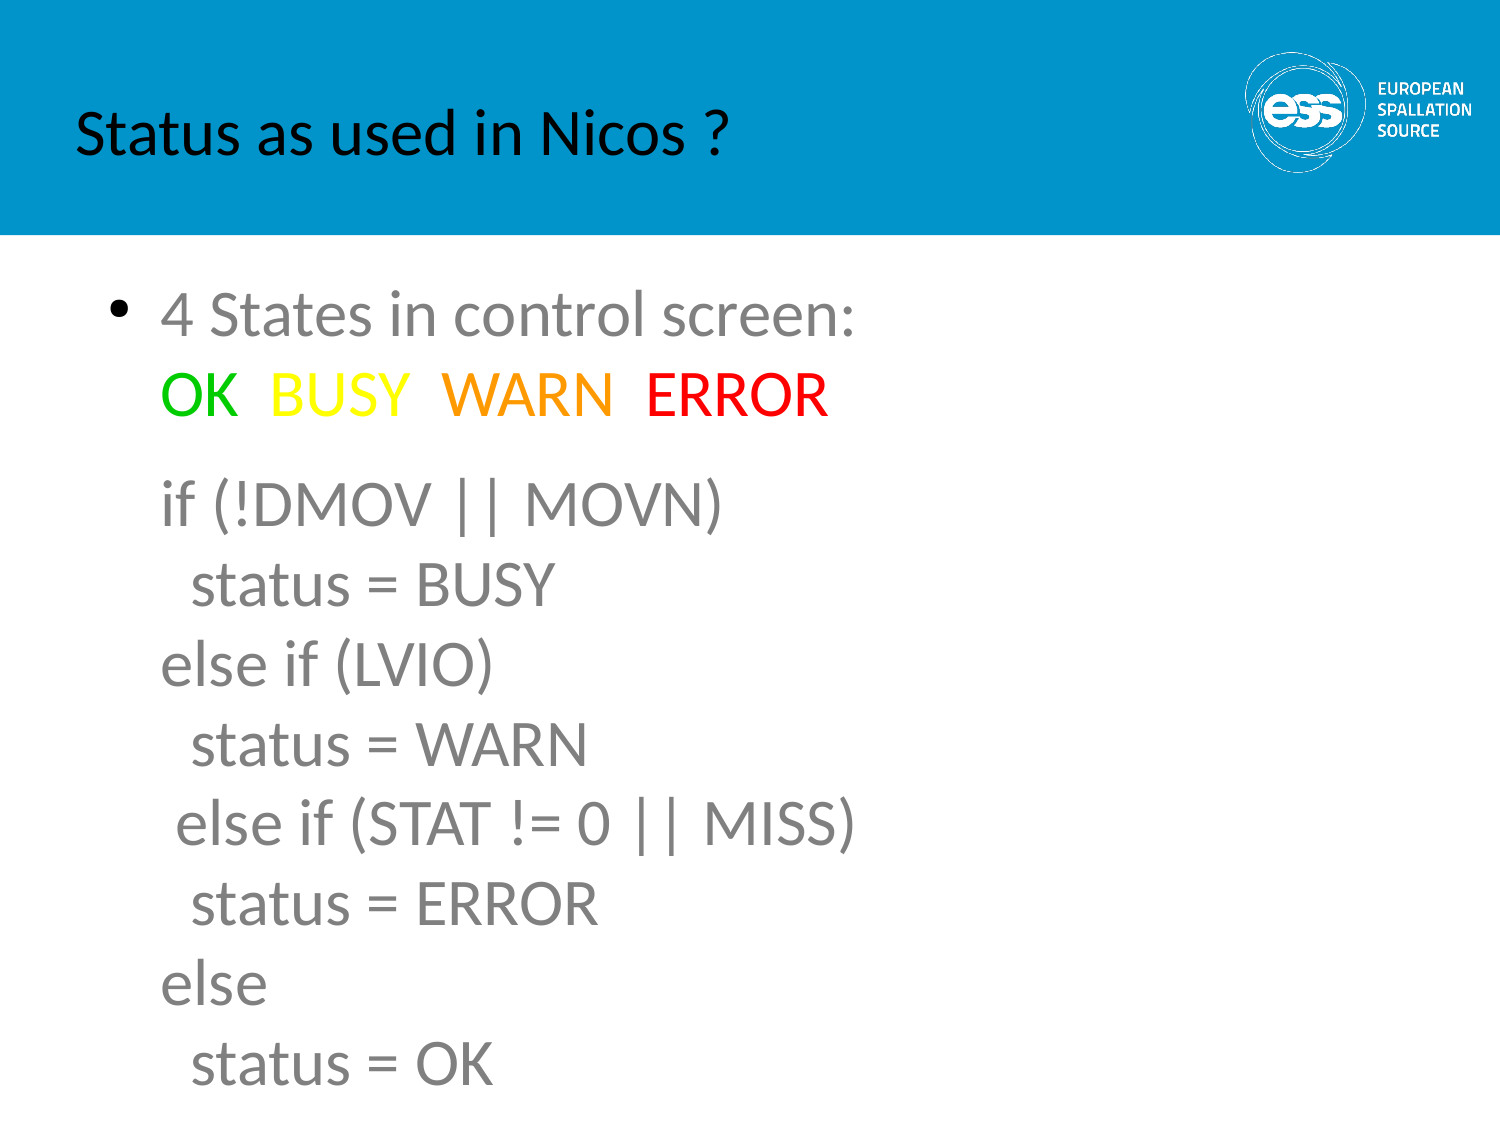

# Status as used in Nicos ?
4 States in control screen:
OK BUSY WARN ERROR
if (!DMOV || MOVN)
 status = BUSY
else if (LVIO)
 status = WARN
 else if (STAT != 0 || MISS)
 status = ERROR
else
 status = OK